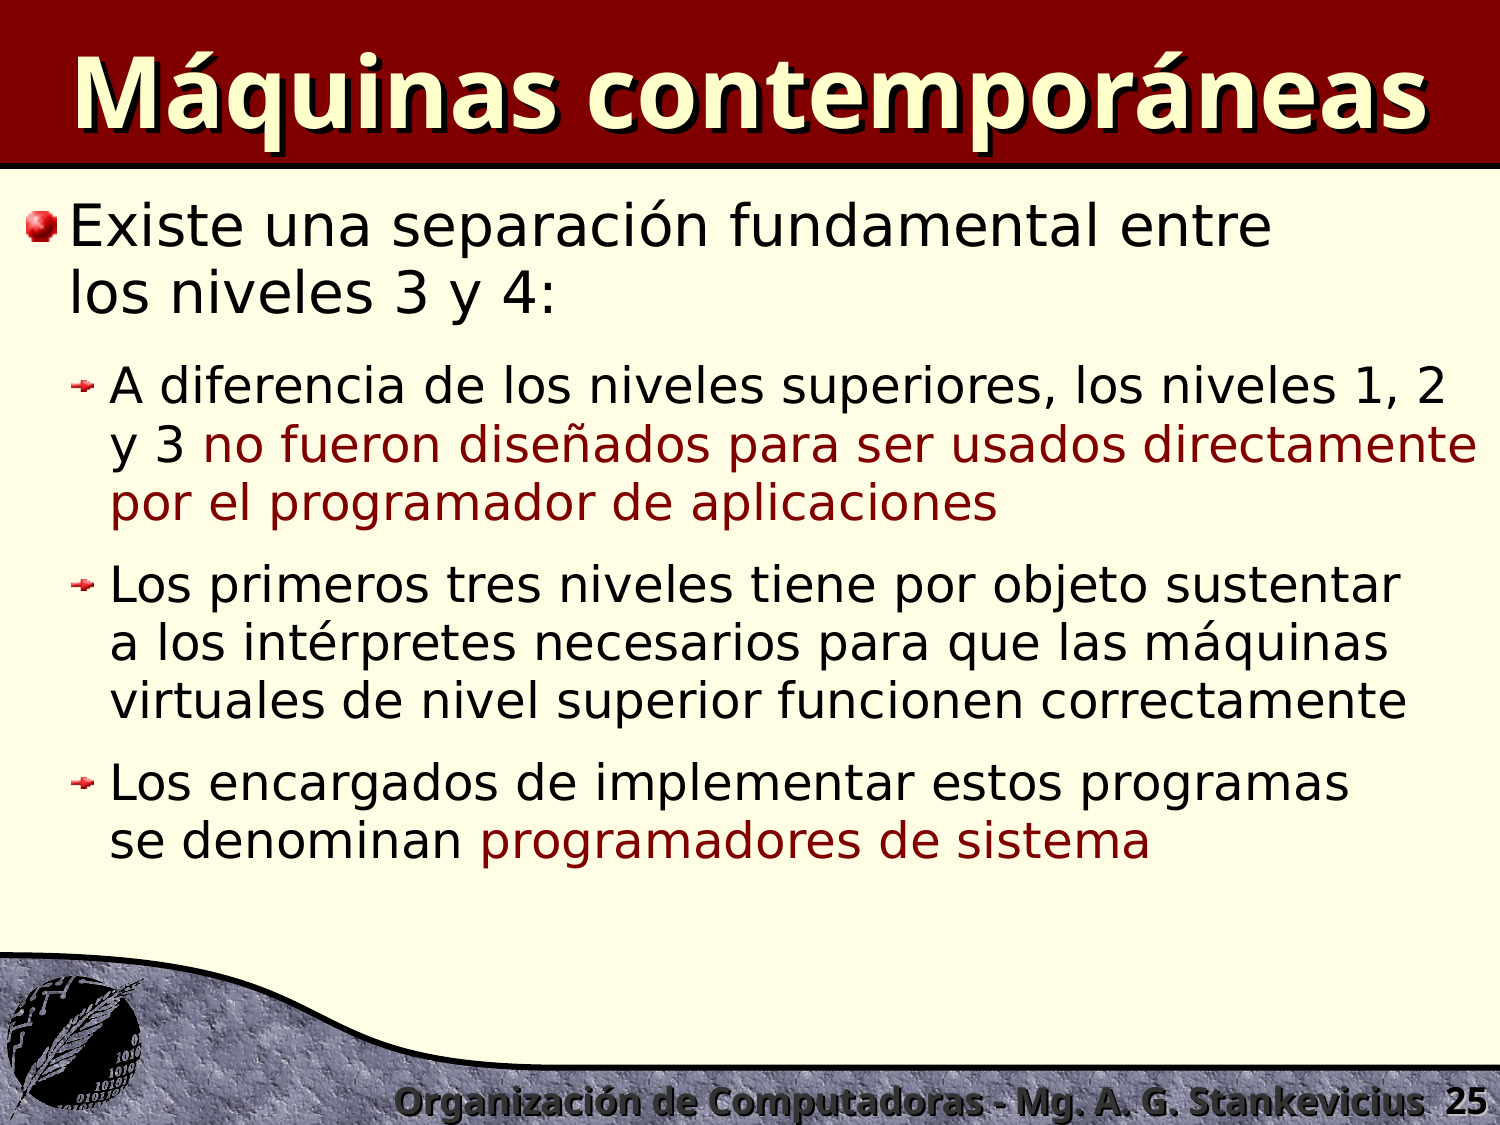

# Máquinas contemporáneas
Existe una separación fundamental entre
los niveles 3 y 4:
A diferencia de los niveles superiores, los niveles 1, 2 y 3 no fueron diseñados para ser usados directamente por el programador de aplicaciones
Los primeros tres niveles tiene por objeto sustentar
a los intérpretes necesarios para que las máquinas virtuales de nivel superior funcionen correctamente
Los encargados de implementar estos programas
se denominan programadores de sistema
25